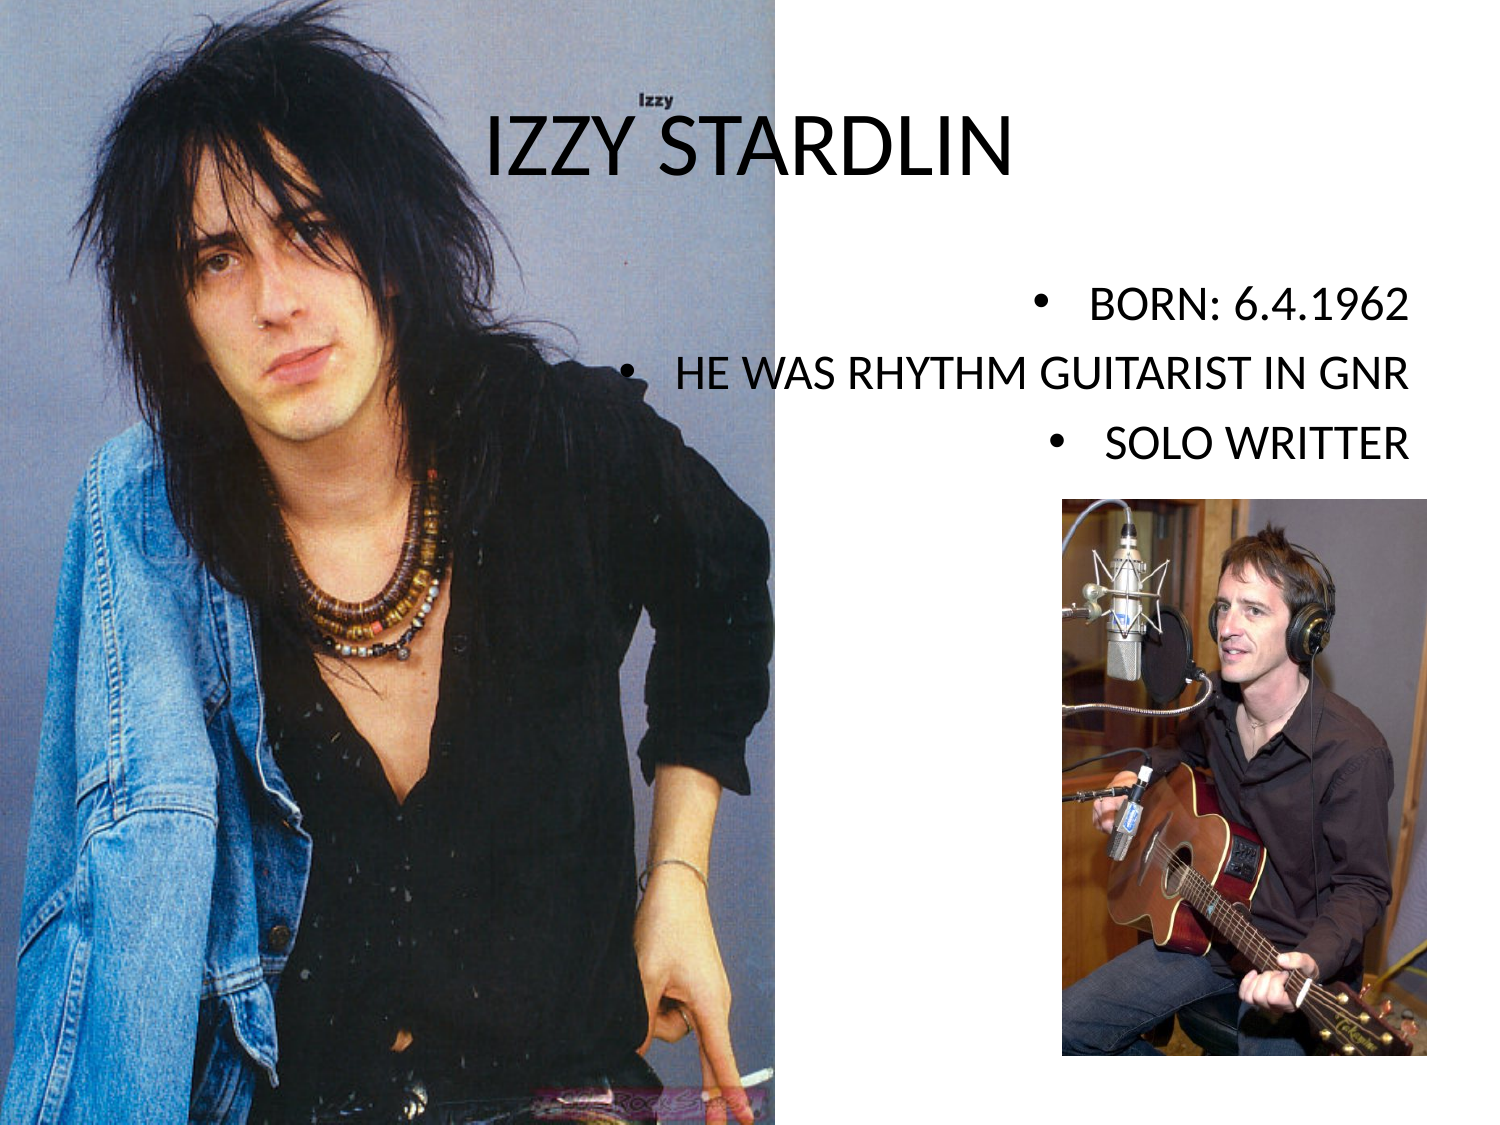

# IZZY STARDLIN
BORN: 6.4.1962
HE WAS RHYTHM GUITARIST IN GNR
SOLO WRITTER